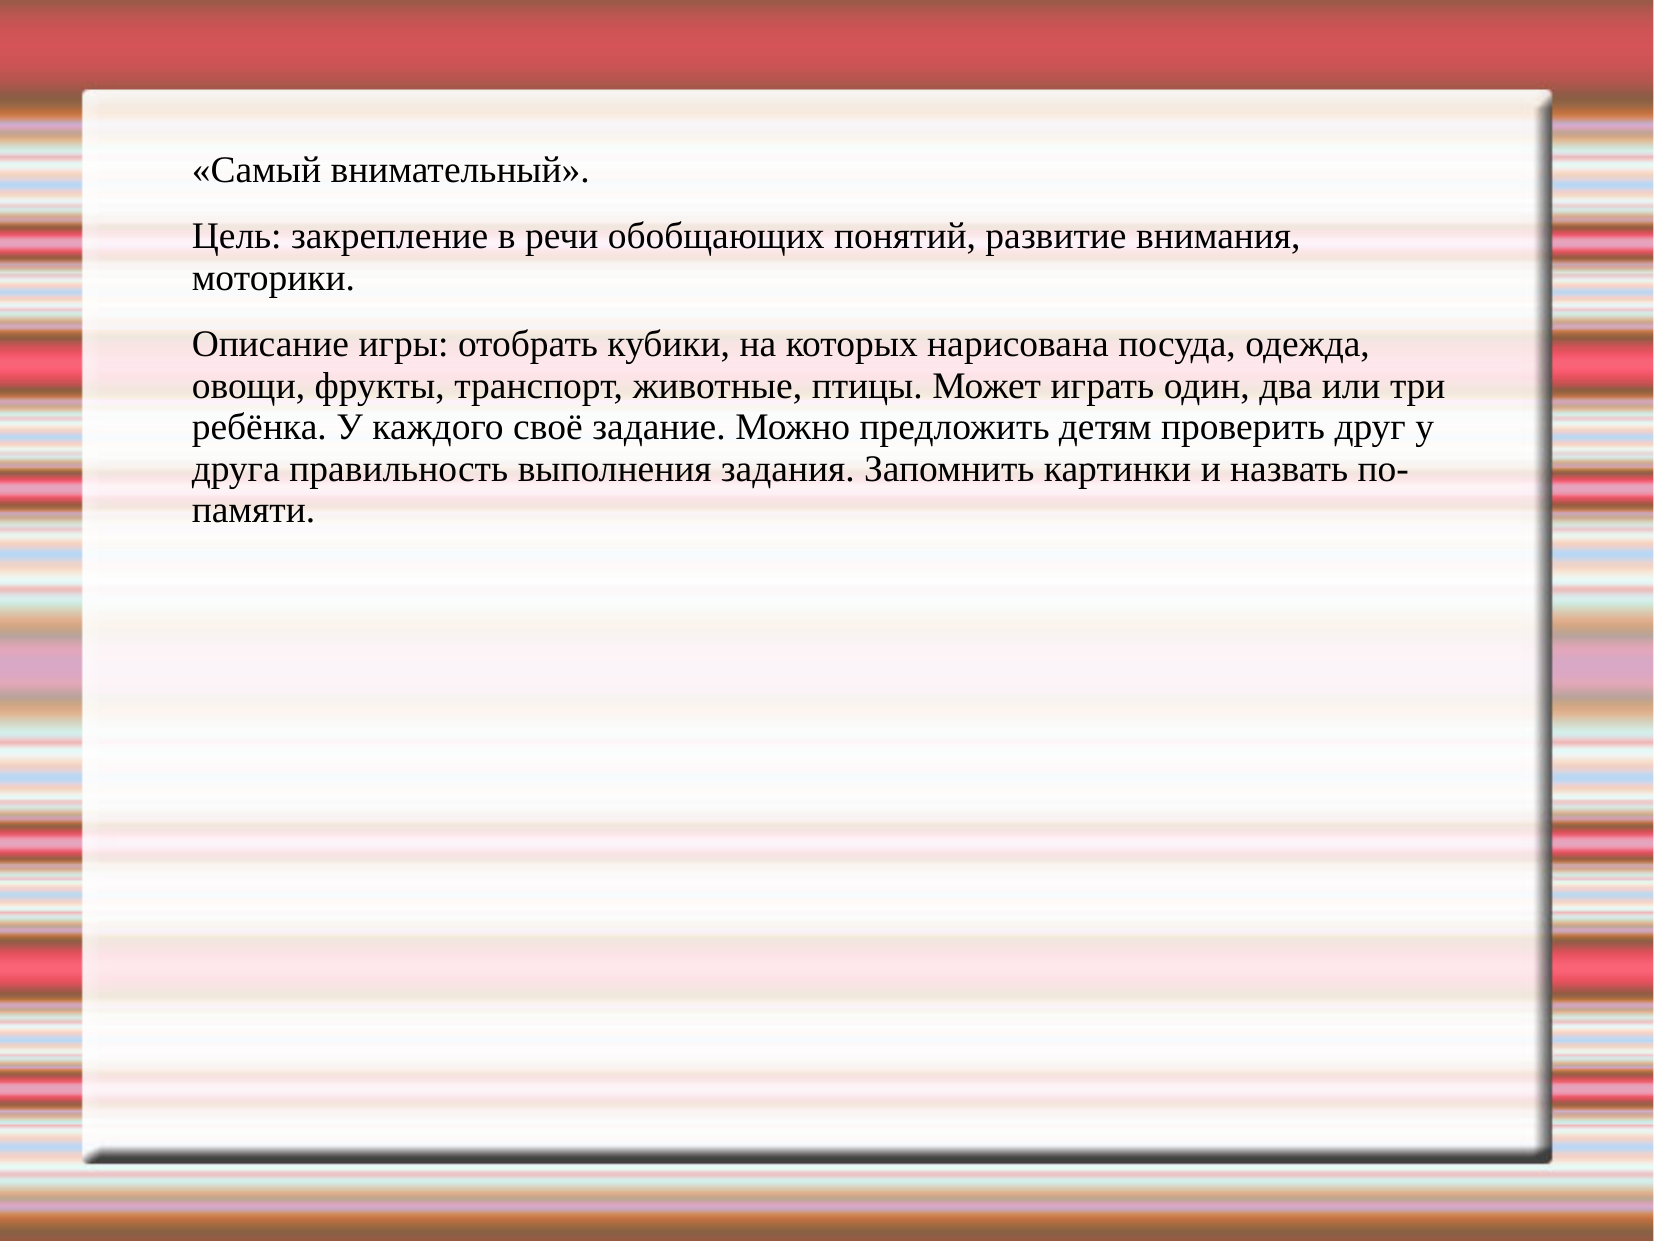

#
«Самый внимательный».
Цель: закрепление в речи обобщающих понятий, развитие внимания, моторики.
Описание игры: отобрать кубики, на которых нарисована посуда, одежда, овощи, фрукты, транспорт, животные, птицы. Может играть один, два или три ребёнка. У каждого своё задание. Можно предложить детям проверить друг у друга правильность выполнения задания. Запомнить картинки и назвать по-памяти.